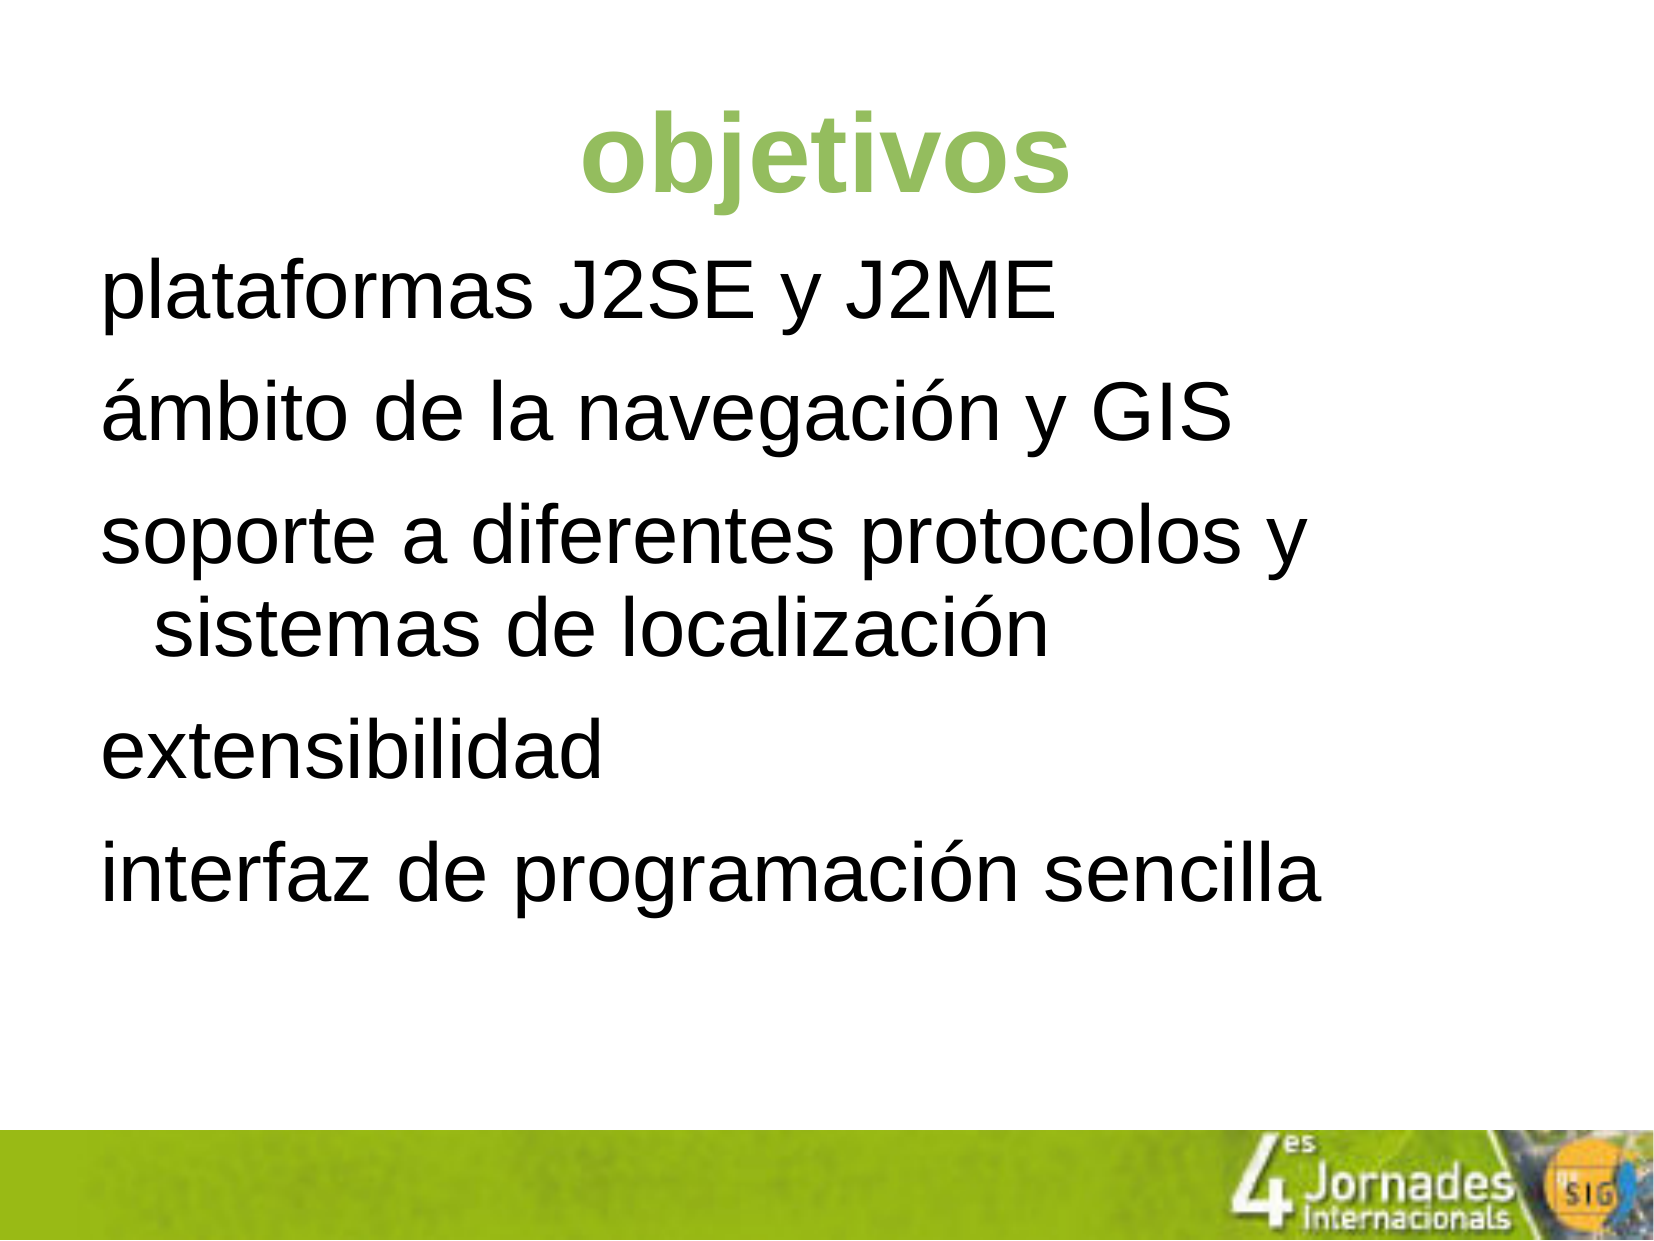

# objetivos
plataformas J2SE y J2ME
ámbito de la navegación y GIS
soporte a diferentes protocolos y sistemas de localización
extensibilidad
interfaz de programación sencilla